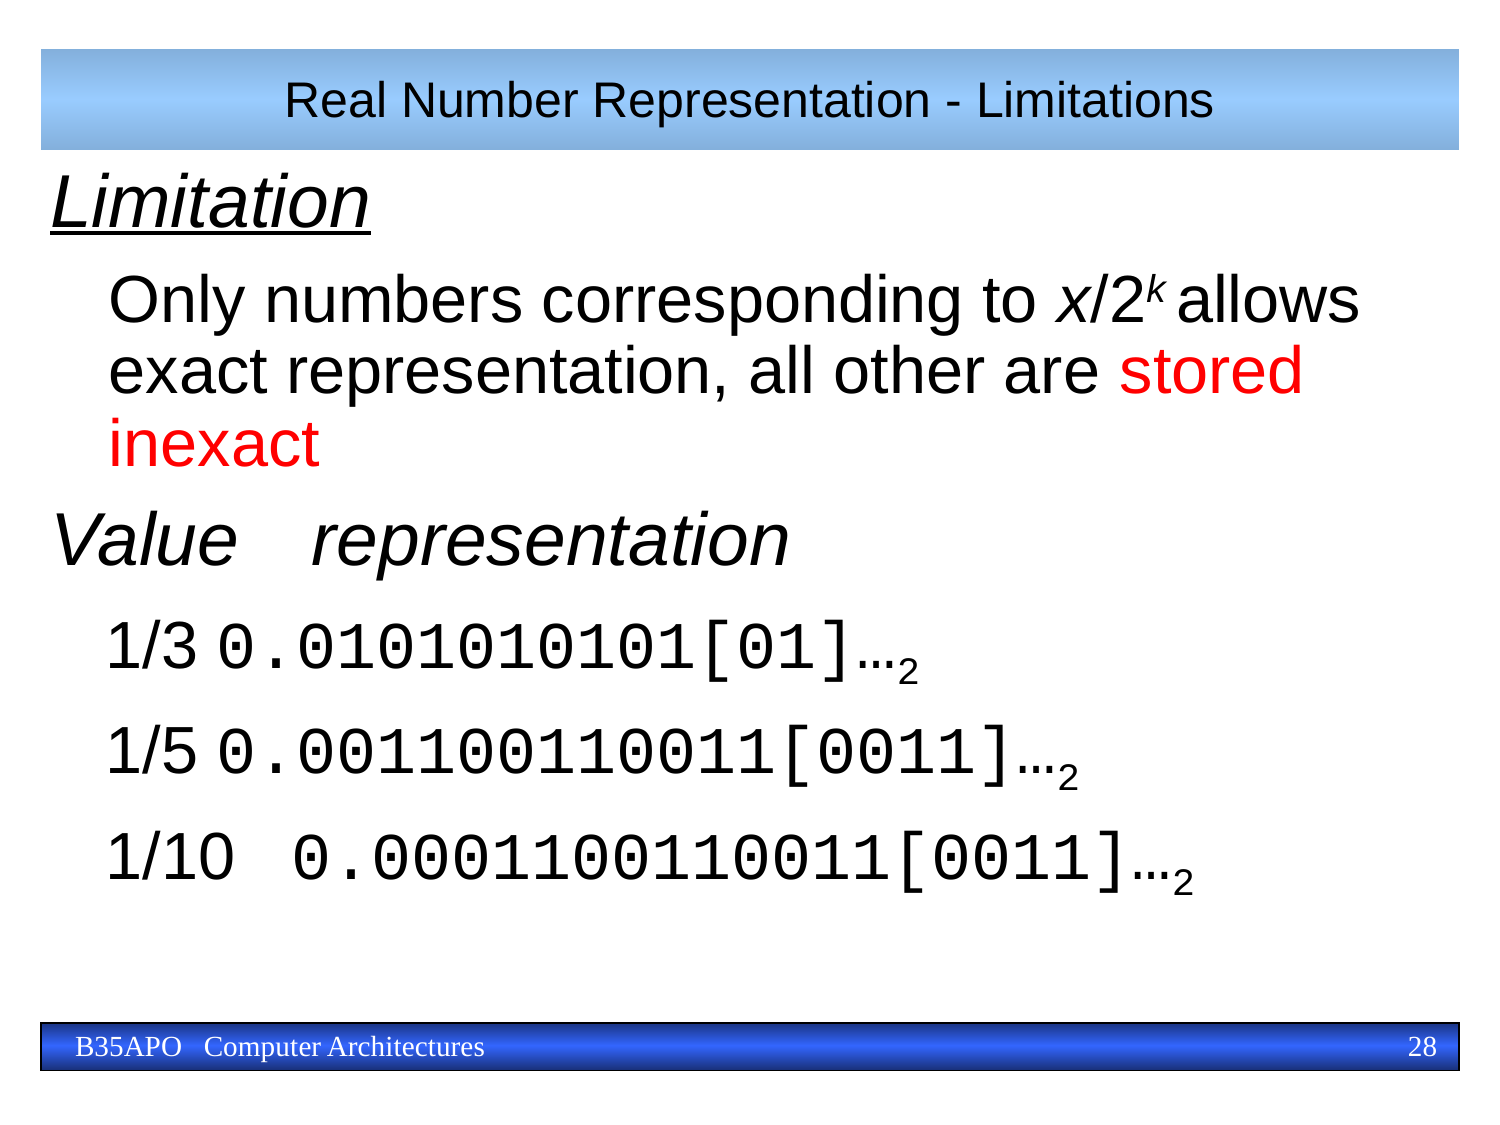

# Real Number Representation - Limitations
Limitation
Only numbers corresponding to x/2k allows exact representation, all other are stored inexact
Value	representation
1/3	0.0101010101[01]…2
1/5	0.001100110011[0011]…2
1/10	0.0001100110011[0011]…2
B35APO Computer Architectures
28